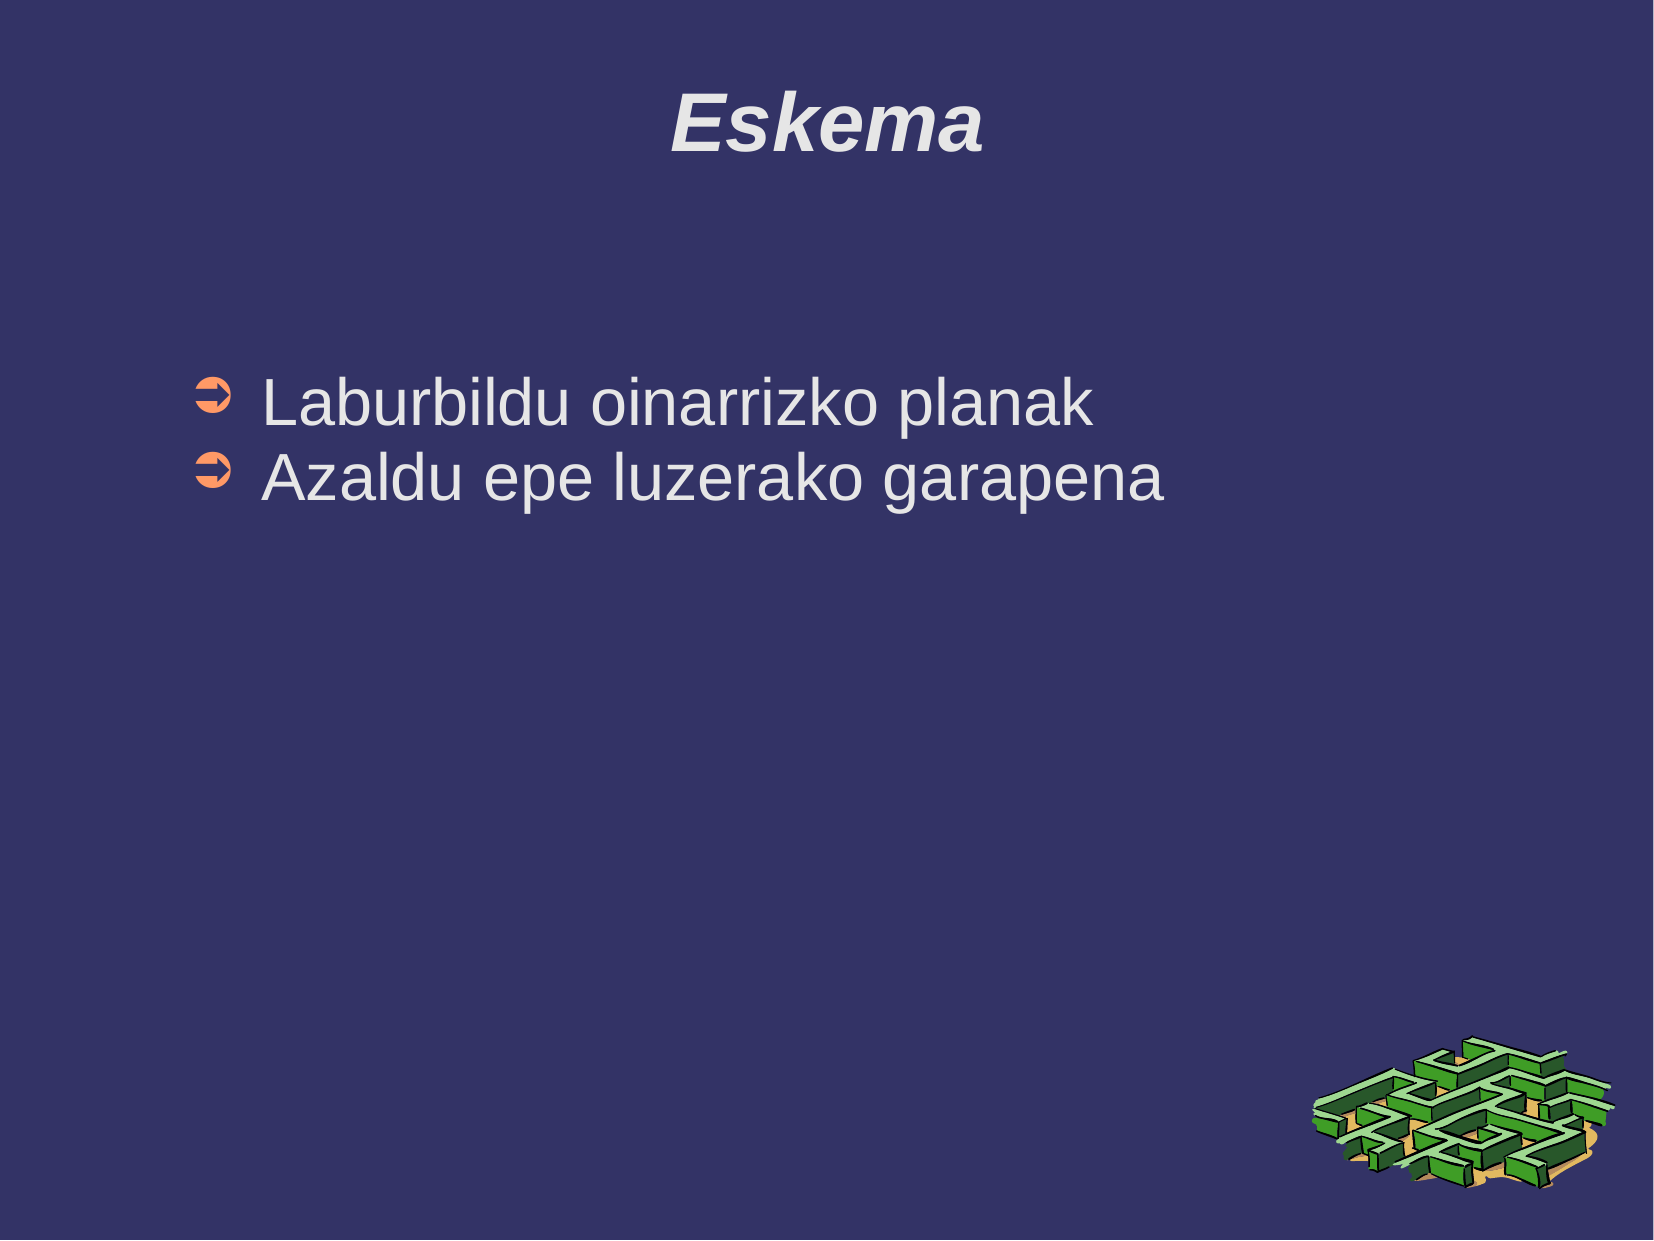

# Eskema
Laburbildu oinarrizko planak
Azaldu epe luzerako garapena